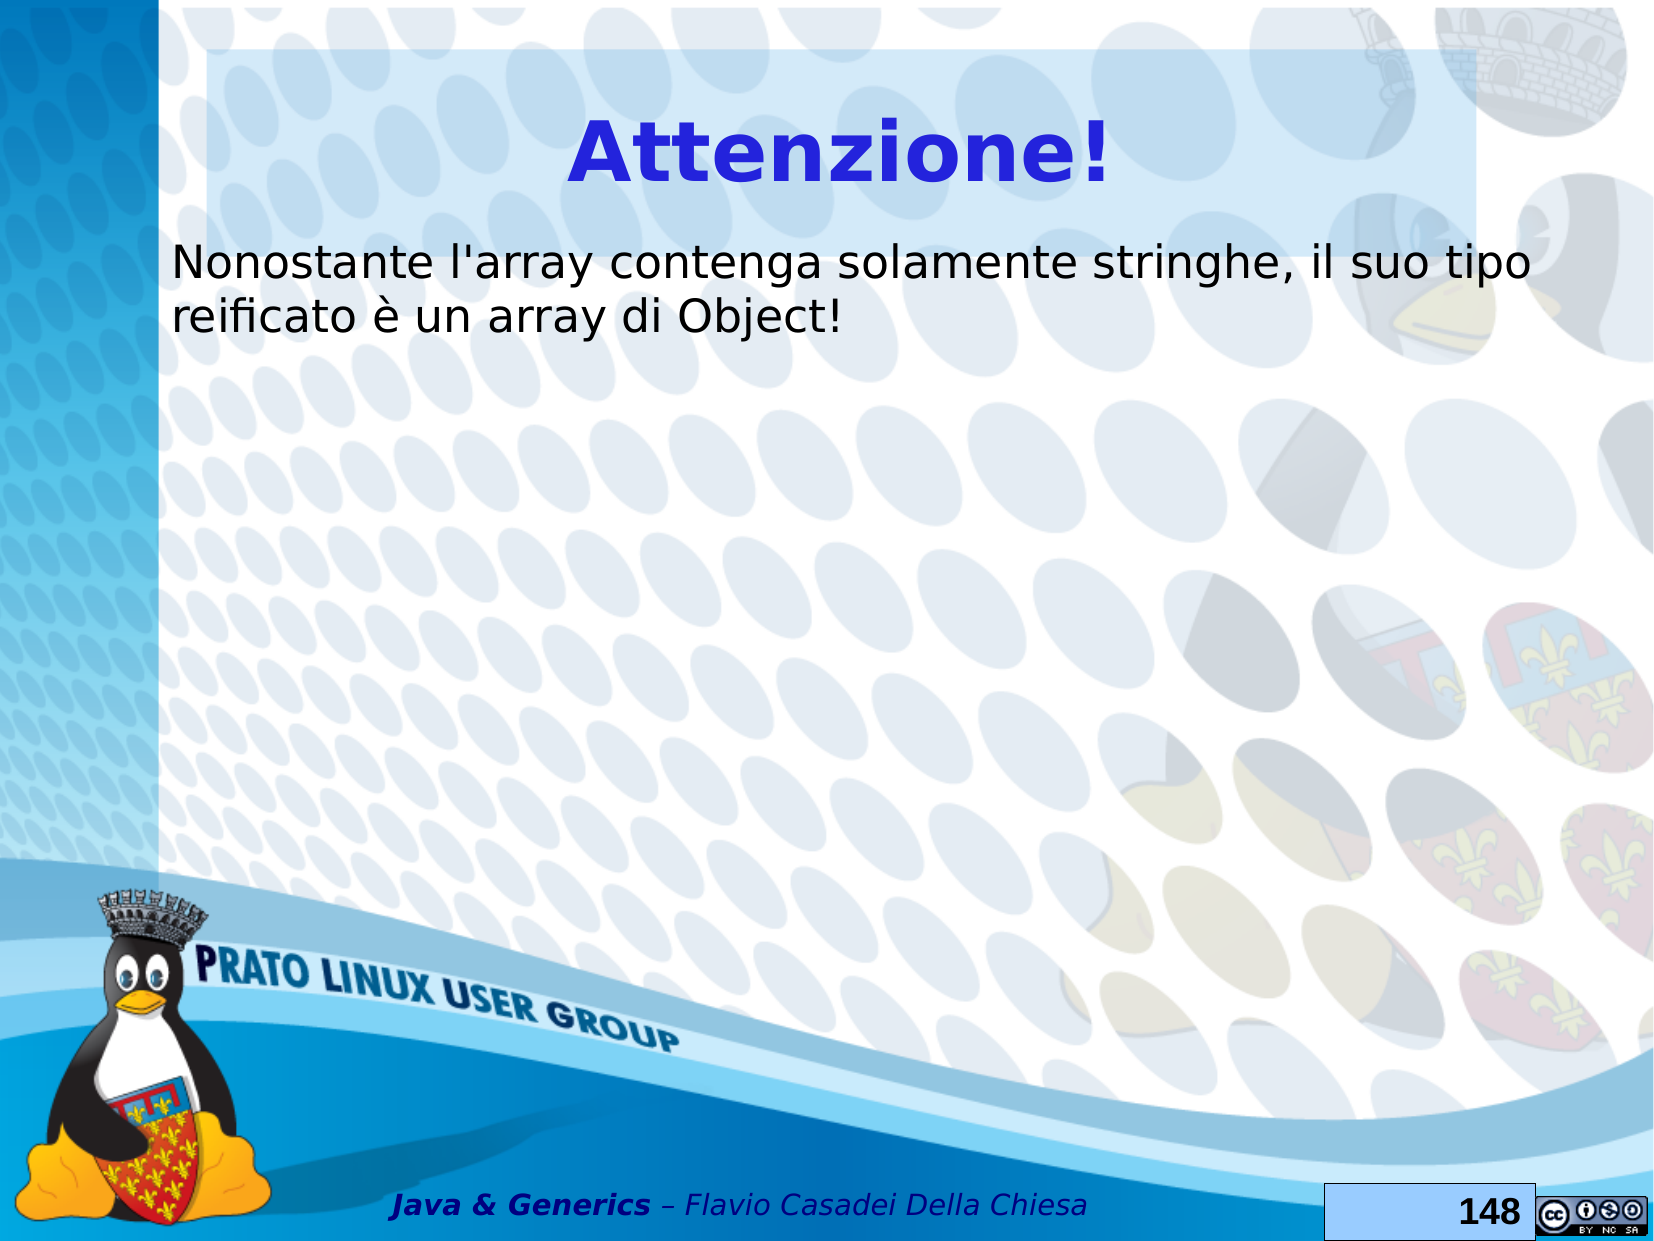

# Attenzione!
Nonostante l'array contenga solamente stringhe, il suo tipo reificato è un array di Object!